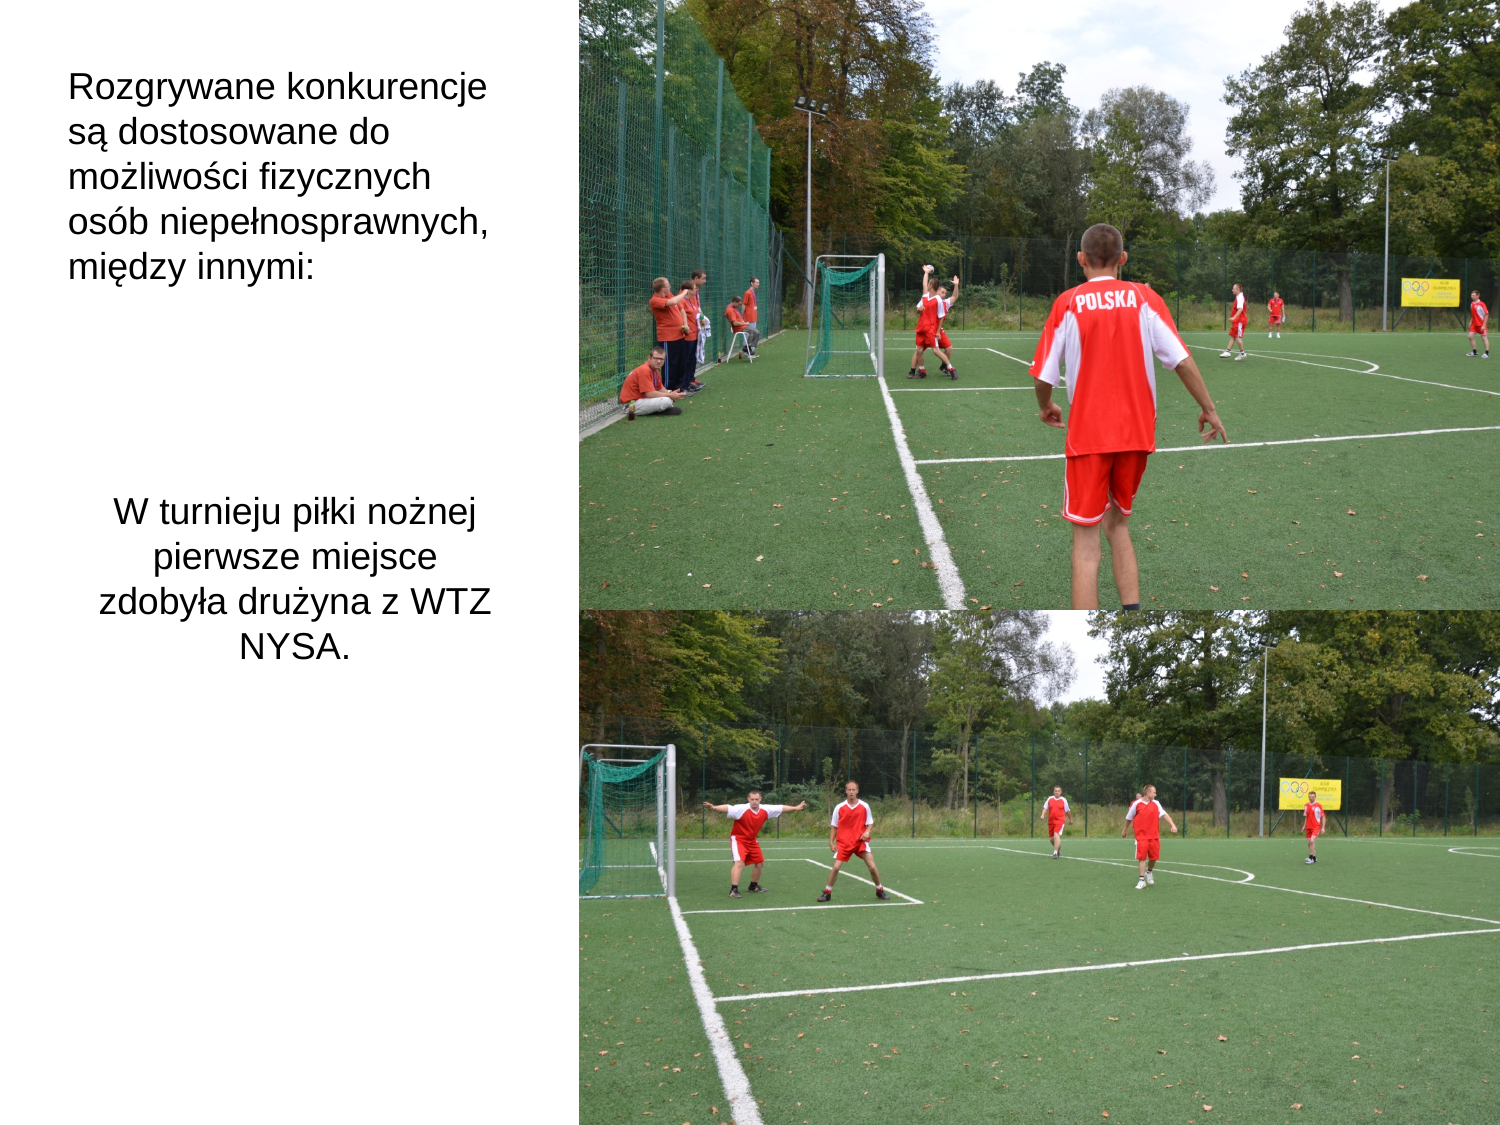

Rozgrywane konkurencje są dostosowane do możliwości fizycznych osób niepełnosprawnych,
między innymi:
W turnieju piłki nożnej
pierwsze miejsce zdobyła drużyna z WTZ NYSA.